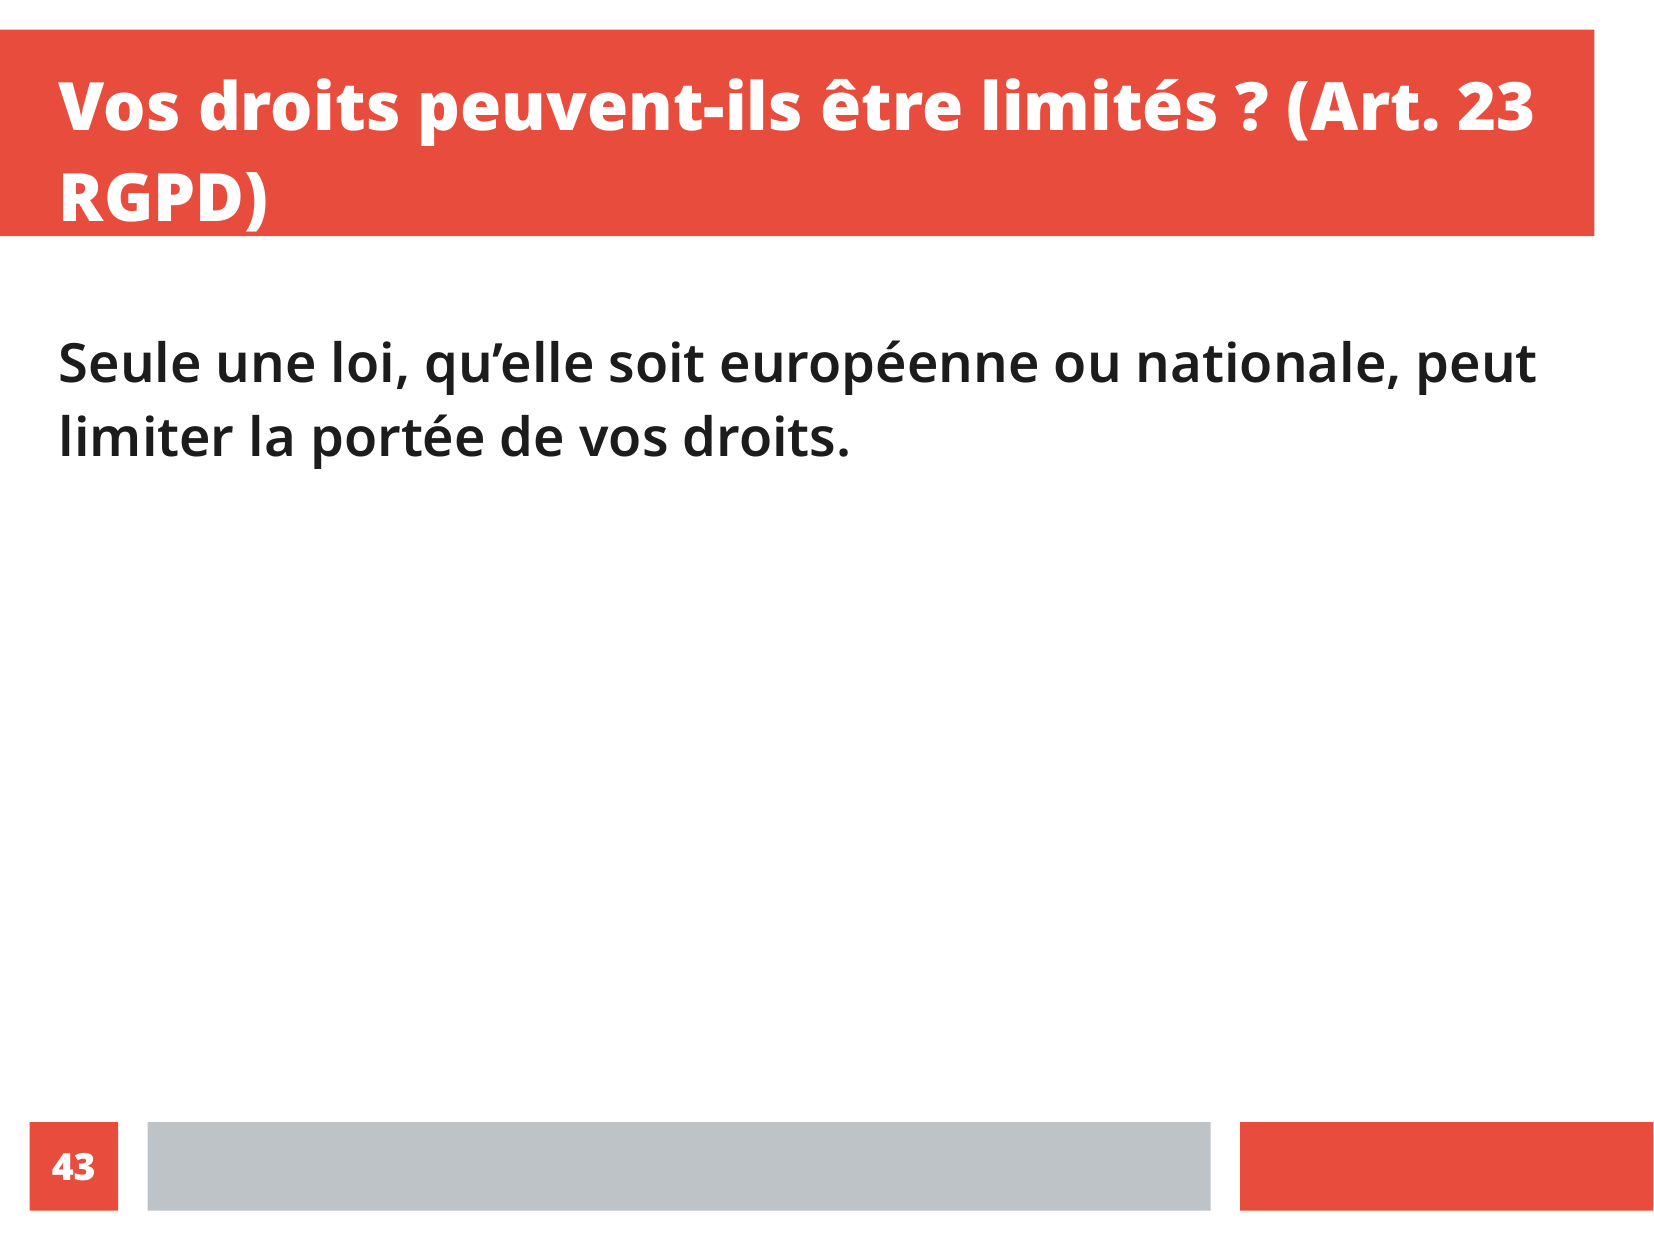

# Vos droits peuvent-ils être limités ? (Art. 23 RGPD)
Seule une loi, qu’elle soit européenne ou nationale, peut limiter la portée de vos droits.
43